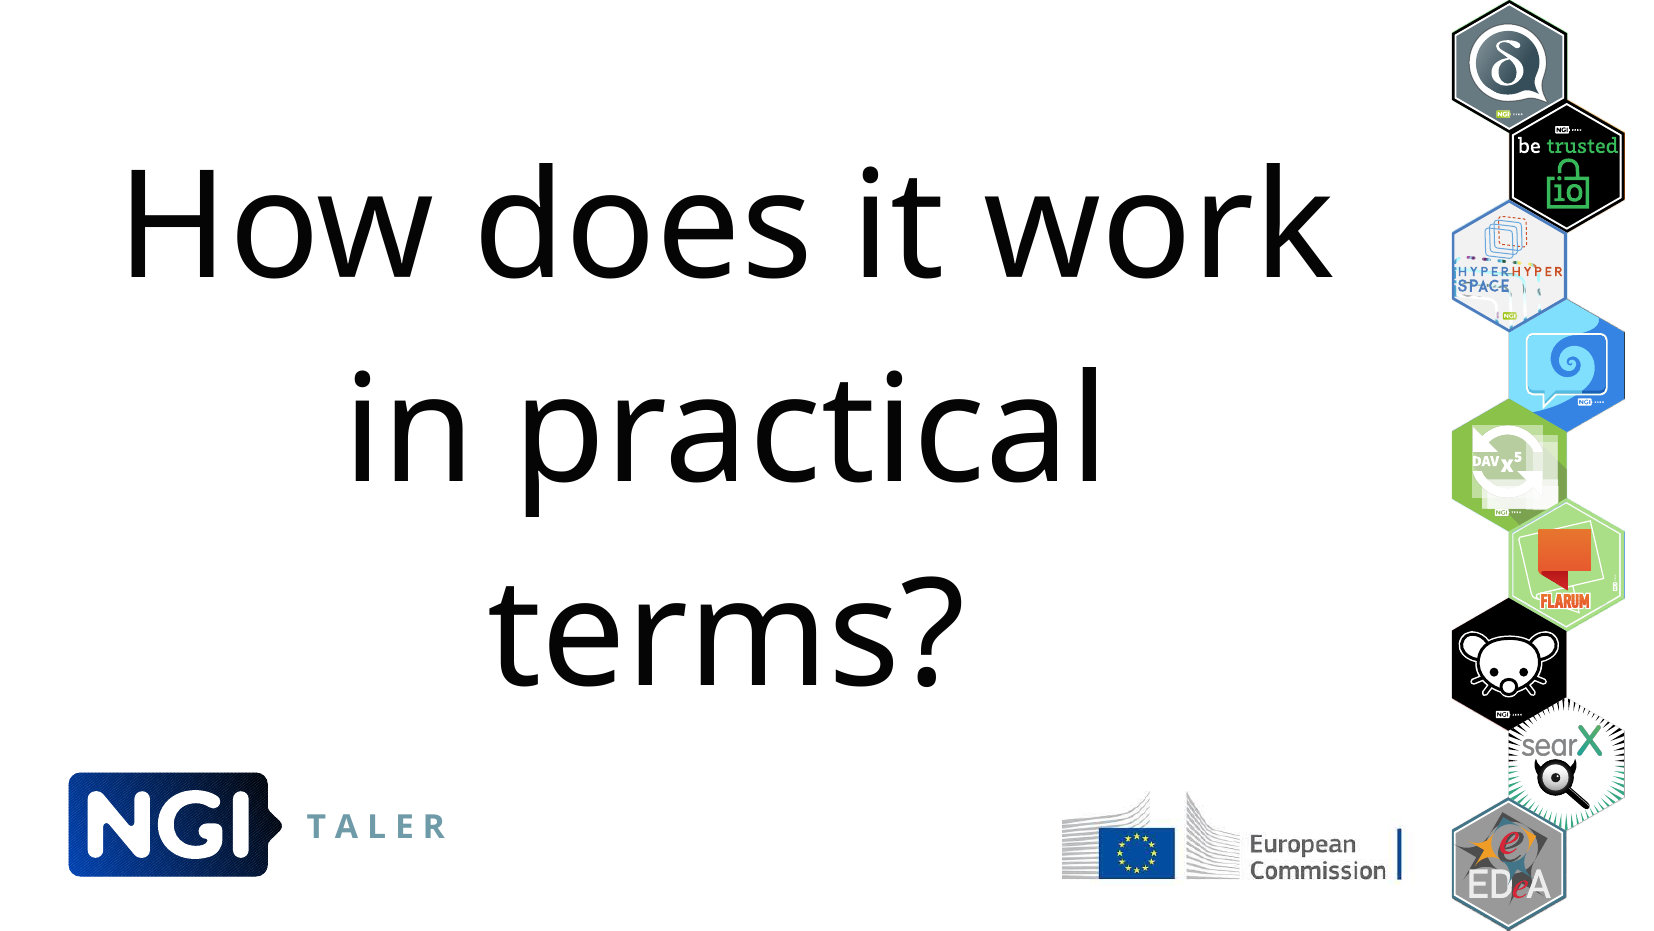

# How does it work in practical terms?